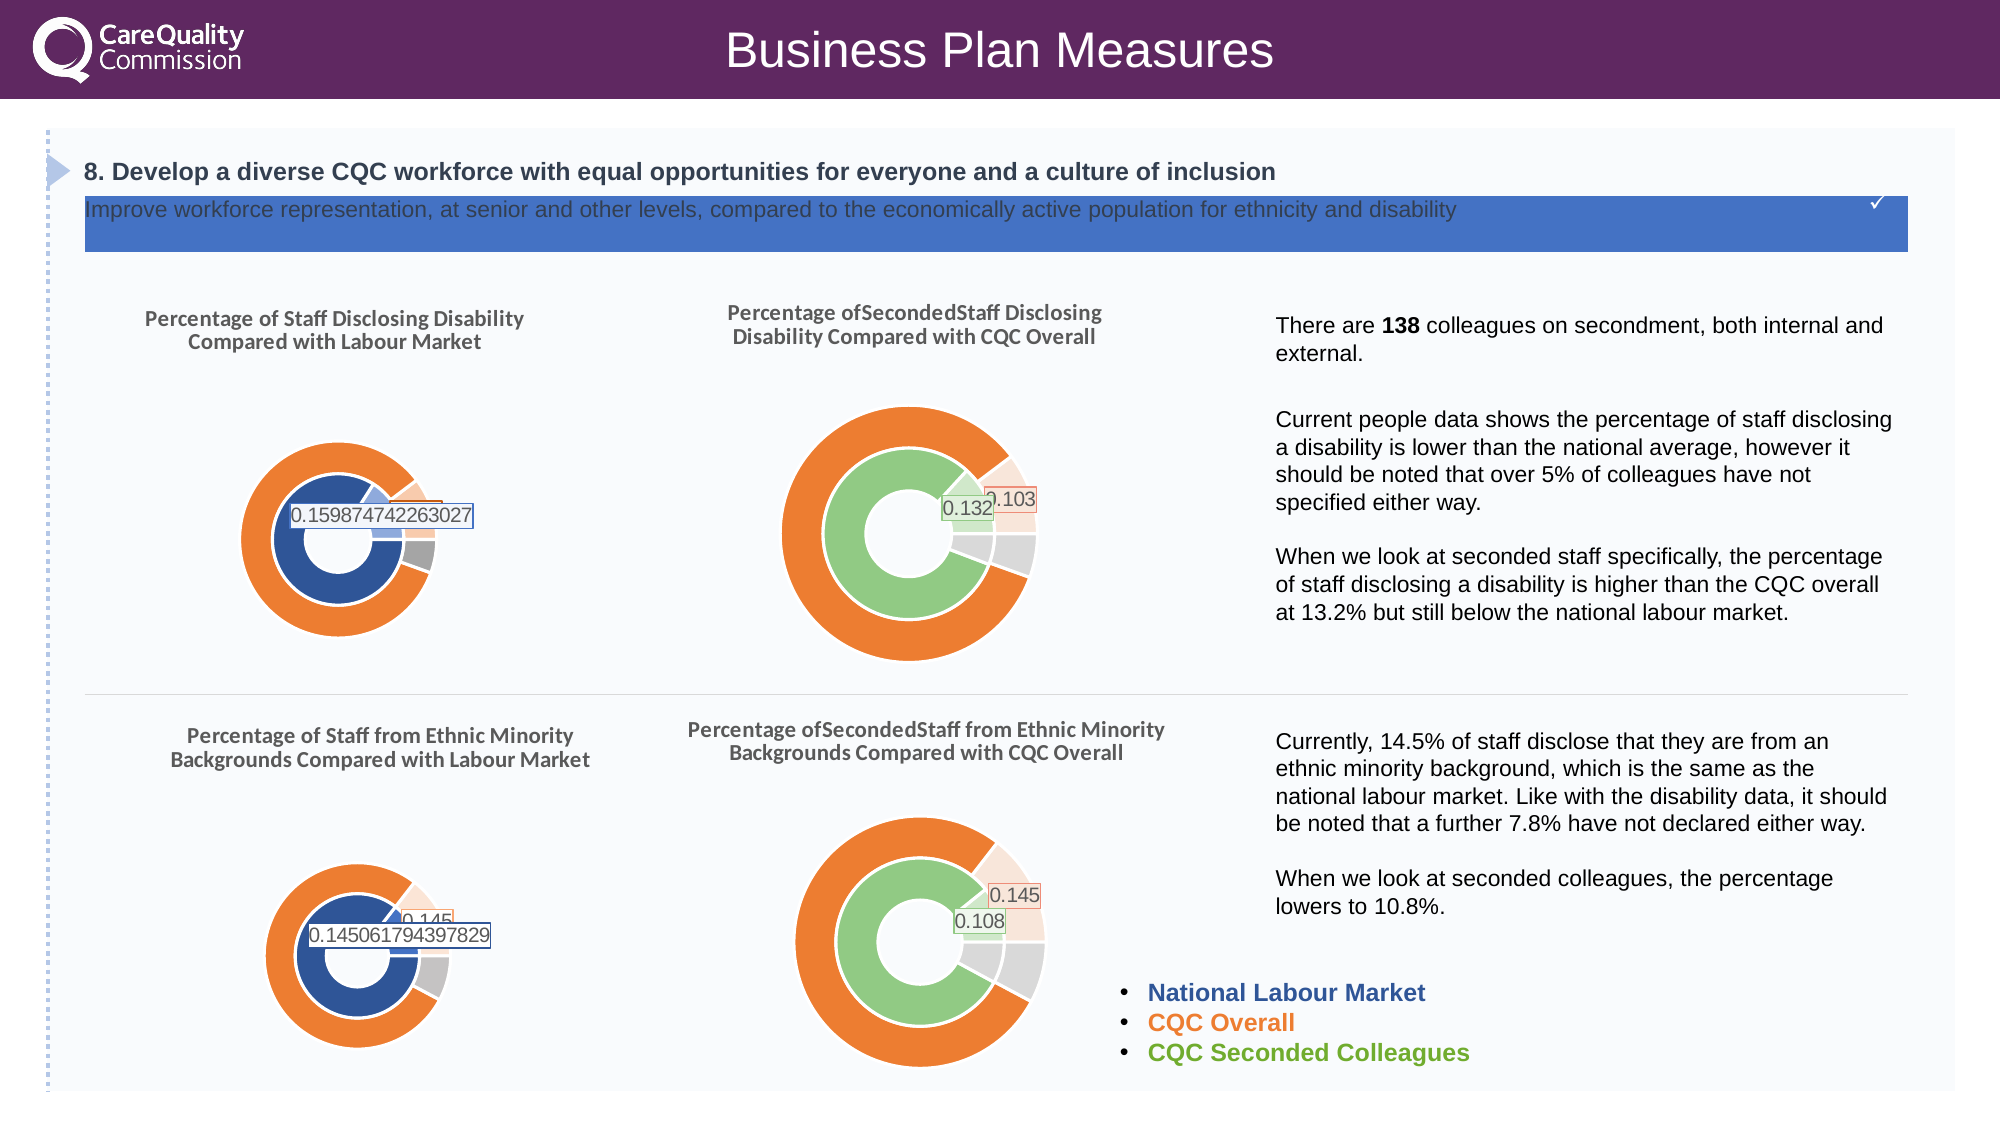

Business Plan Measures
8. Develop a diverse CQC workforce with equal opportunities for everyone and a culture of inclusion
| Improve workforce representation, at senior and other levels, compared to the economically active population for ethnicity and disability |  |
| --- | --- |
### Chart: Percentage of Staff Disclosing Disability Compared with Labour Market
| Category | CQC | National |
|---|---|---|
| Yes | 0.103 | 0.159874742263027 |
| No | 0.842 | 0.840125257736973 |
| Not Declared / No Answer Given | 0.055 | 0.0 |
### Chart: Percentage ofSecondedStaff Disclosing Disability Compared with CQC Overall
| Category | CQC | Seconded |
|---|---|---|
| Yes | 0.103 | 0.132 |
| No | 0.842 | 0.81 |
| Not Declared / No Answer Given | 0.055 | 0.058 |There are 138 colleagues on secondment, both internal and external.
Current people data shows the percentage of staff disclosing a disability is lower than the national average, however it should be noted that over 5% of colleagues have not specified either way.
When we look at seconded staff specifically, the percentage of staff disclosing a disability is higher than the CQC overall at 13.2% but still below the national labour market.
### Chart: Percentage of Staff from Ethnic Minority Backgrounds Compared with Labour Market
| Category | CQC | National |
|---|---|---|
| Yes | 0.145 | 0.145061794397829 |
| No | 0.777 | 0.854938205602171 |
| Not Declared / No Answer Given | 0.078 | 0.0 |
### Chart: Percentage ofSecondedStaff from Ethnic Minority Backgrounds Compared with CQC Overall
| Category | CQC | Seconded |
|---|---|---|
| Yes | 0.145 | 0.108 |
| No | 0.777 | 0.813 |
| Not Declared / No Answer Given | 0.078 | 0.079 |Currently, 14.5% of staff disclose that they are from an ethnic minority background, which is the same as the national labour market. Like with the disability data, it should be noted that a further 7.8% have not declared either way.
When we look at seconded colleagues, the percentage lowers to 10.8%.
National Labour Market
CQC Overall
CQC Seconded Colleagues